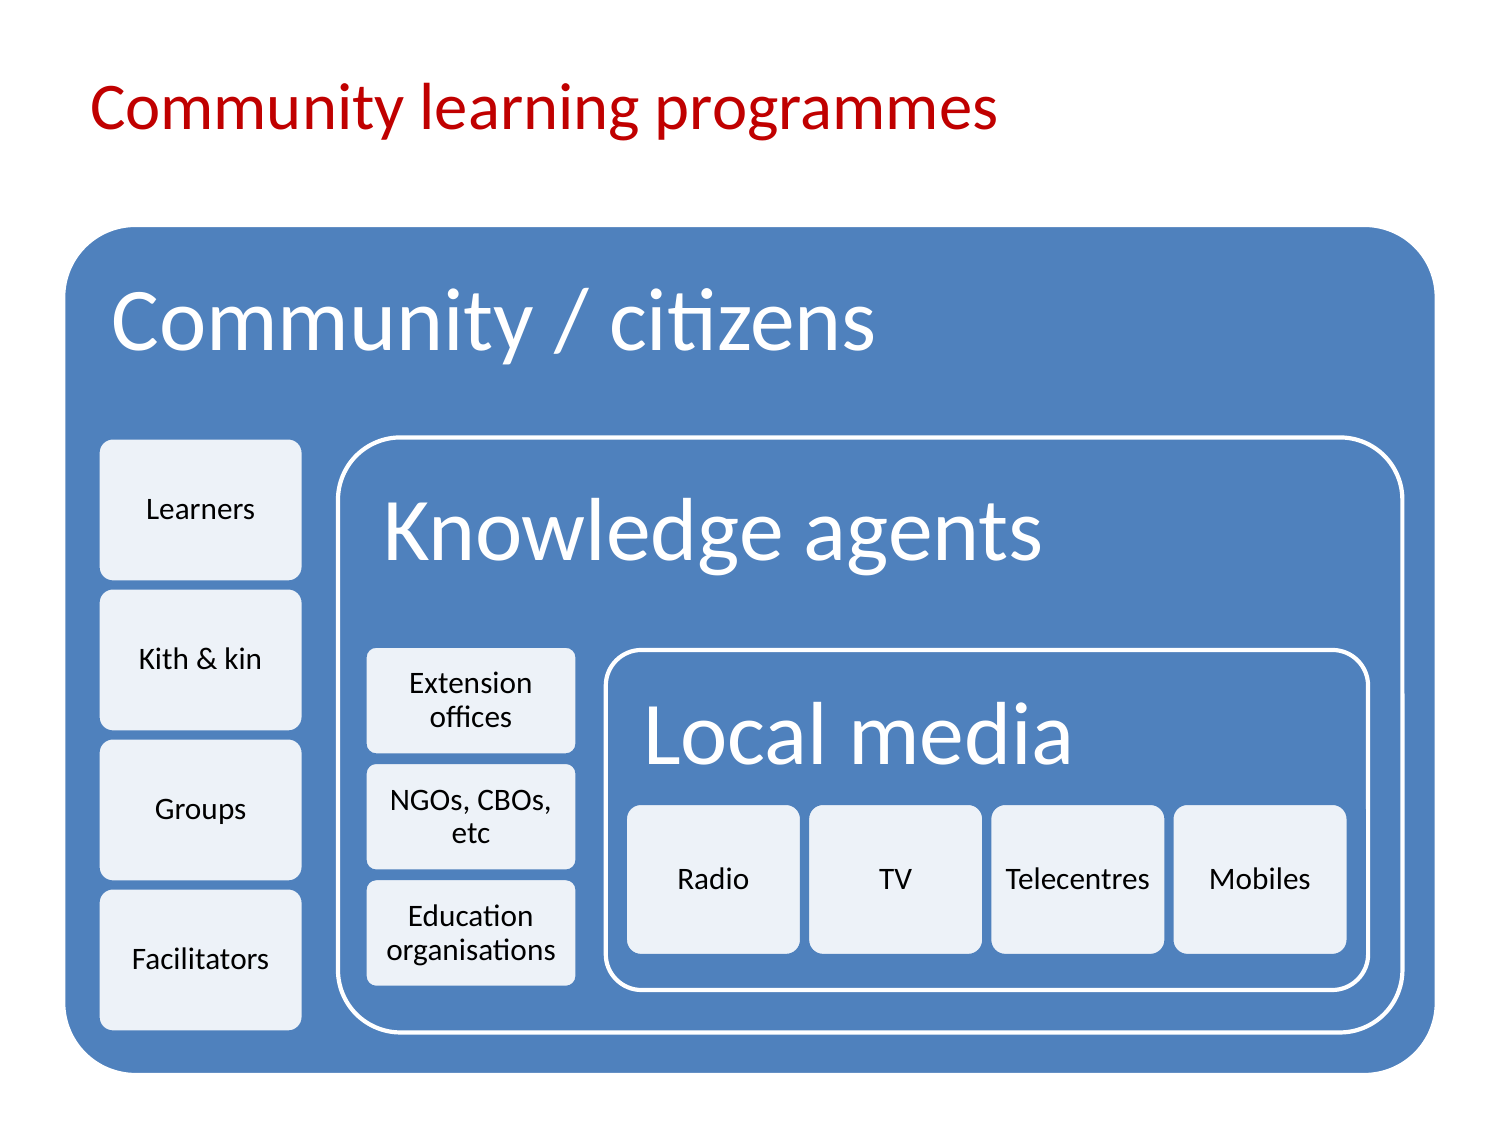

# Community learning programmes
Community / citizens
Learners
Knowledge agents
Kith & kin
Extension offices
Local media
Groups
NGOs, CBOs, etc
Radio
TV
Telecentres
Mobiles
Education organisations
Facilitators